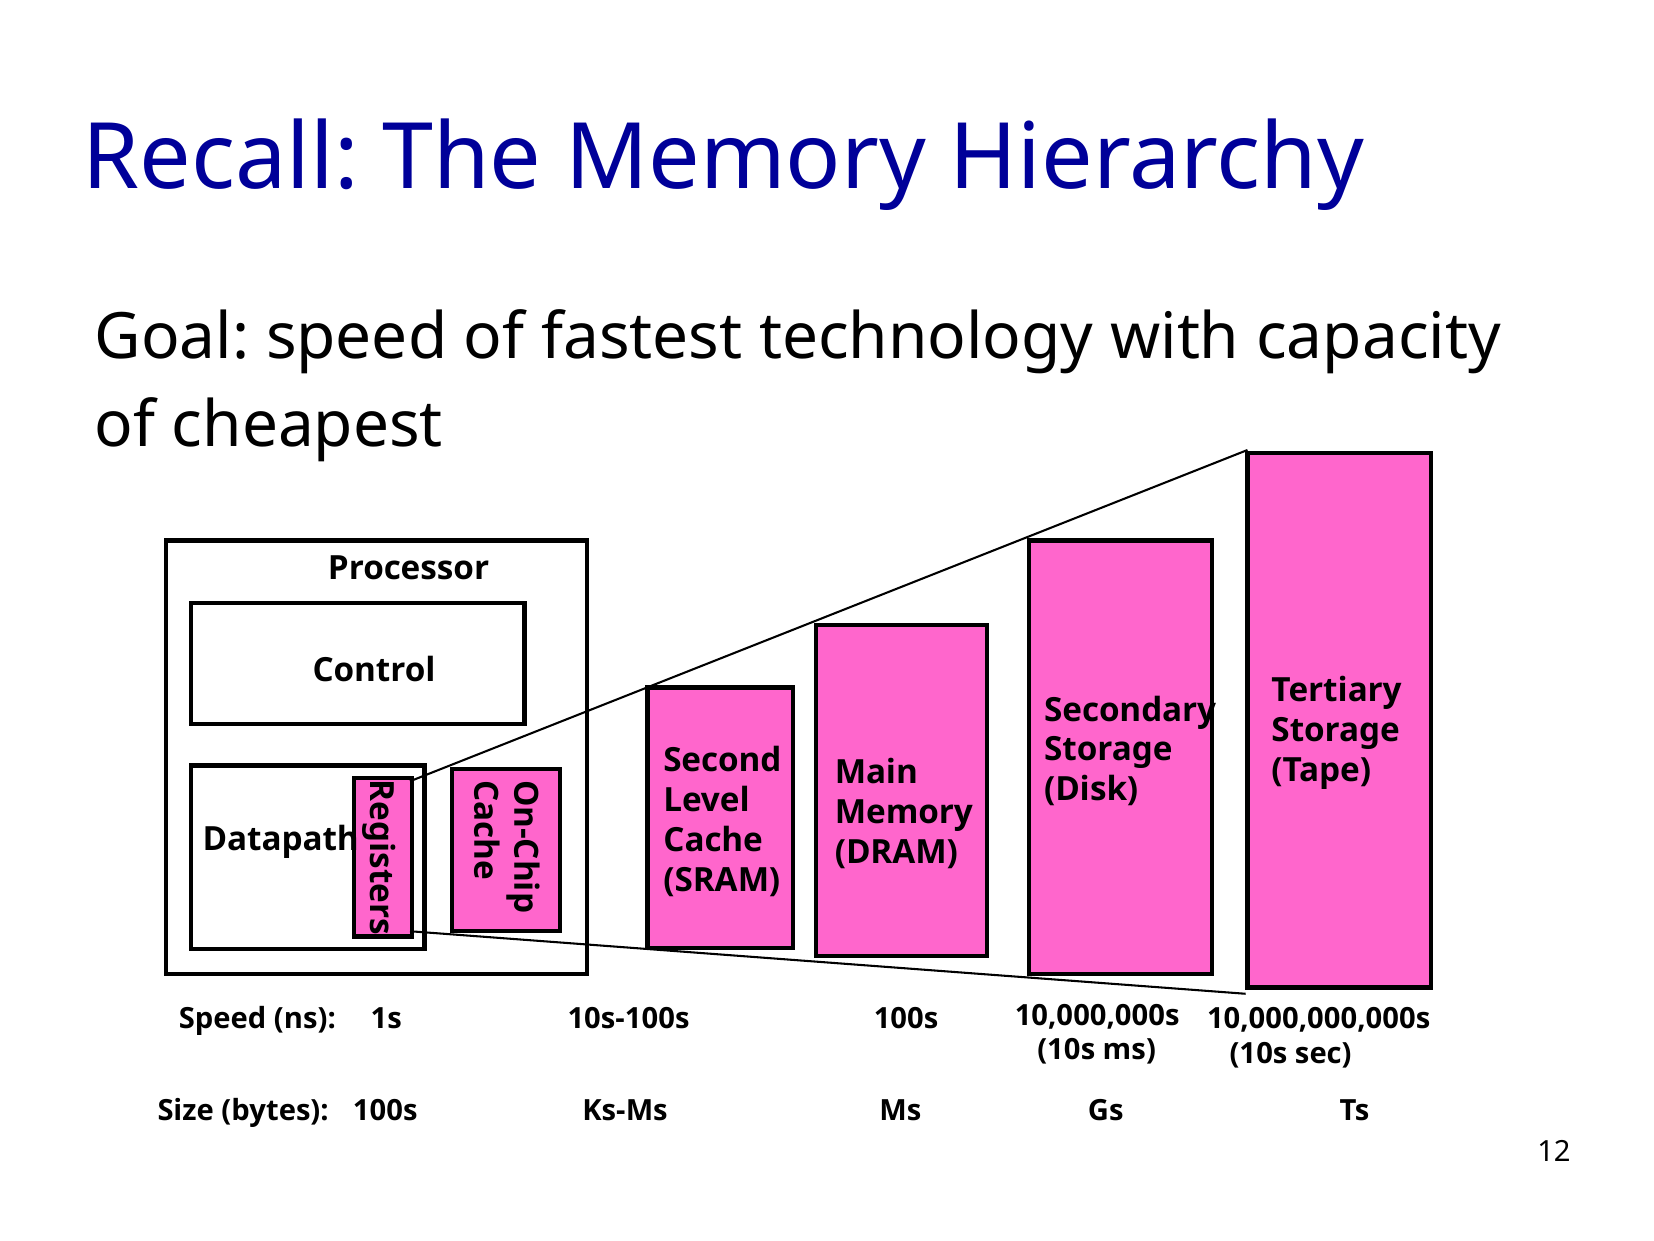

# Recall: The Memory Hierarchy
Goal: speed of fastest technology with capacity of cheapest
Tertiary
Storage
(Tape)
Processor
Control
Secondary
Storage
(Disk)
Second
Level
Cache
(SRAM)
Main
Memory
(DRAM)
On-Chip
Cache
Datapath
Registers
10,000,000s
 (10s ms)
Speed (ns):
1s
10s-100s
100s
10,000,000,000s
 (10s sec)
Size (bytes):
100s
Ks-Ms
Ms
Gs
Ts
12